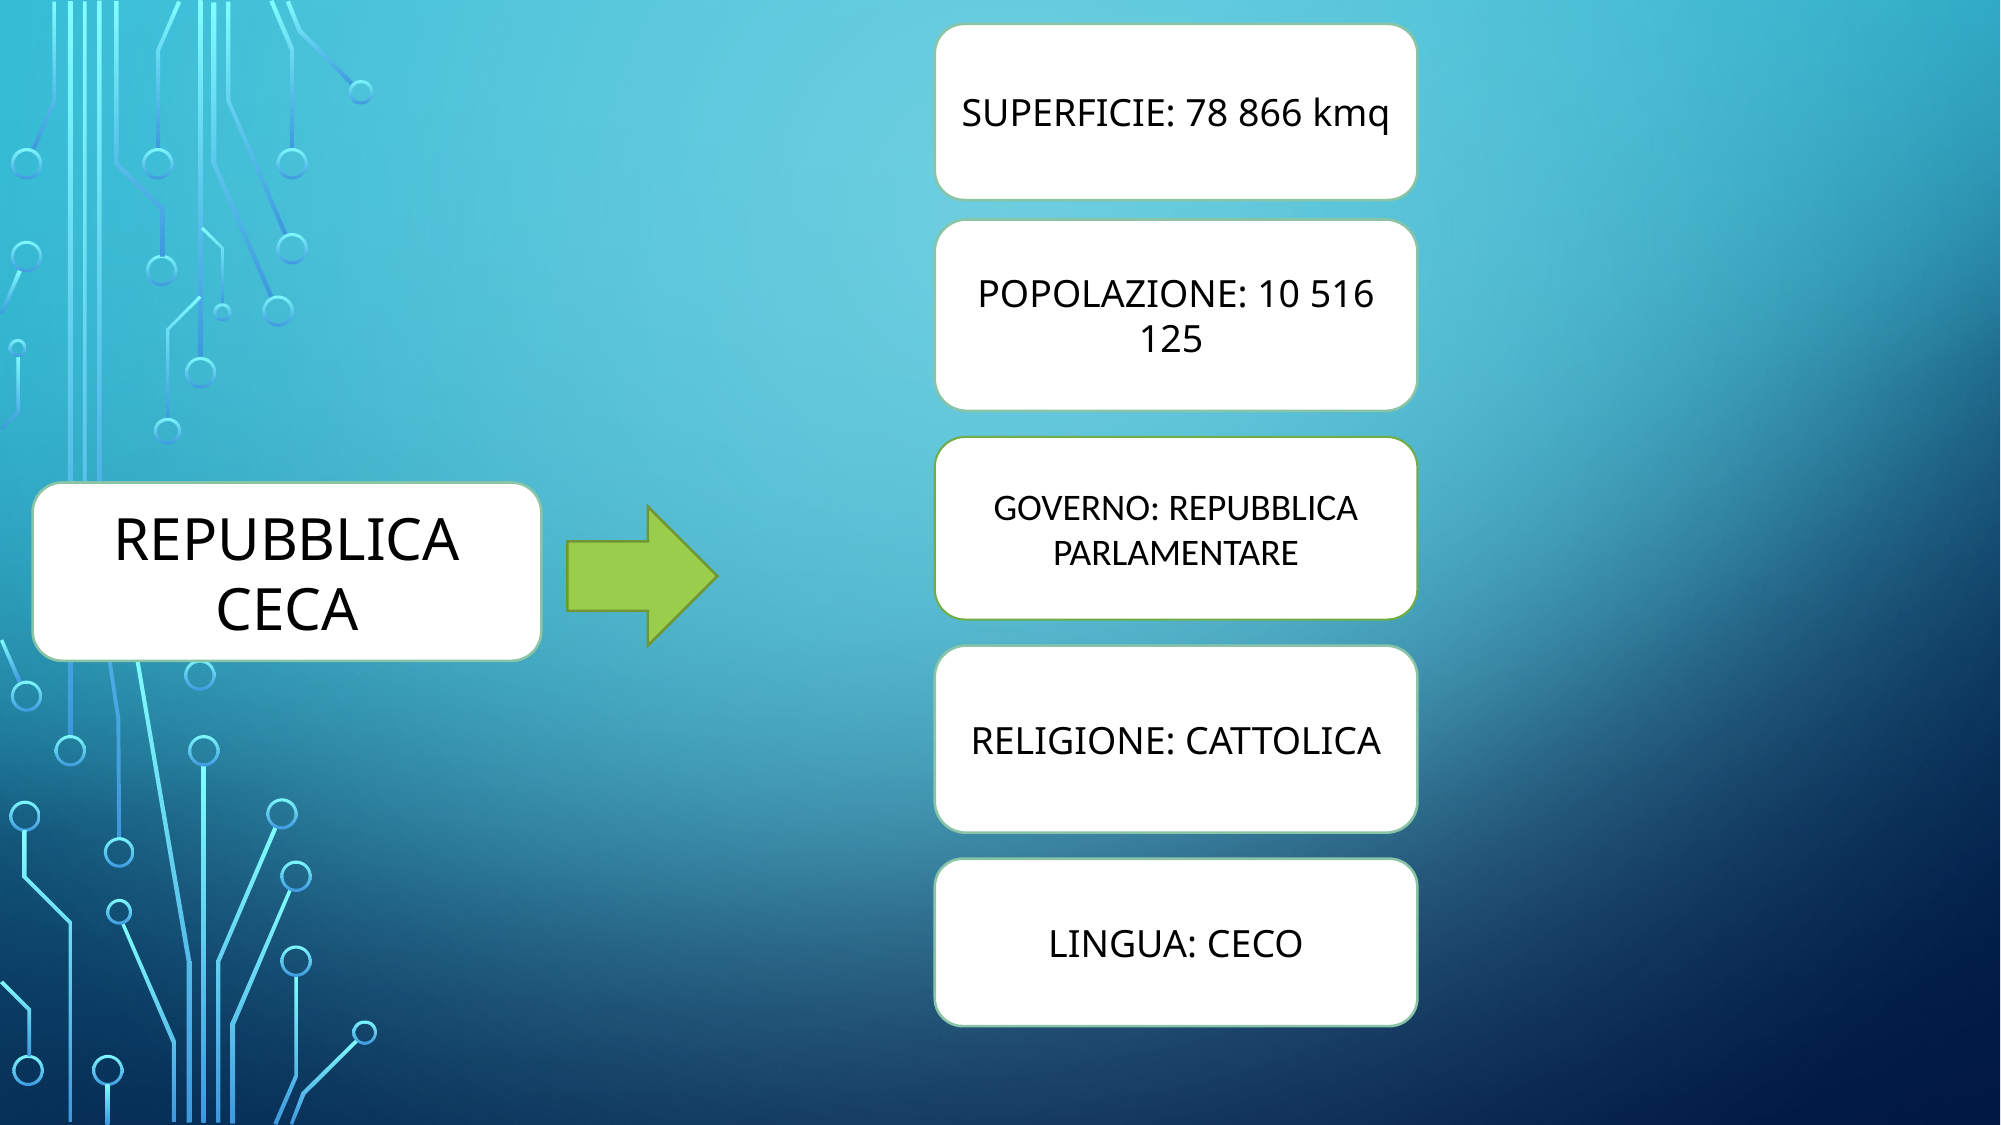

SUPERFICIE: 78 866 kmq
POPOLAZIONE: 10 516 125
GOVERNO: REPUBBLICA PARLAMENTARE
REPUBBLICA CECA
RELIGIONE: CATTOLICA
LINGUA: CECO